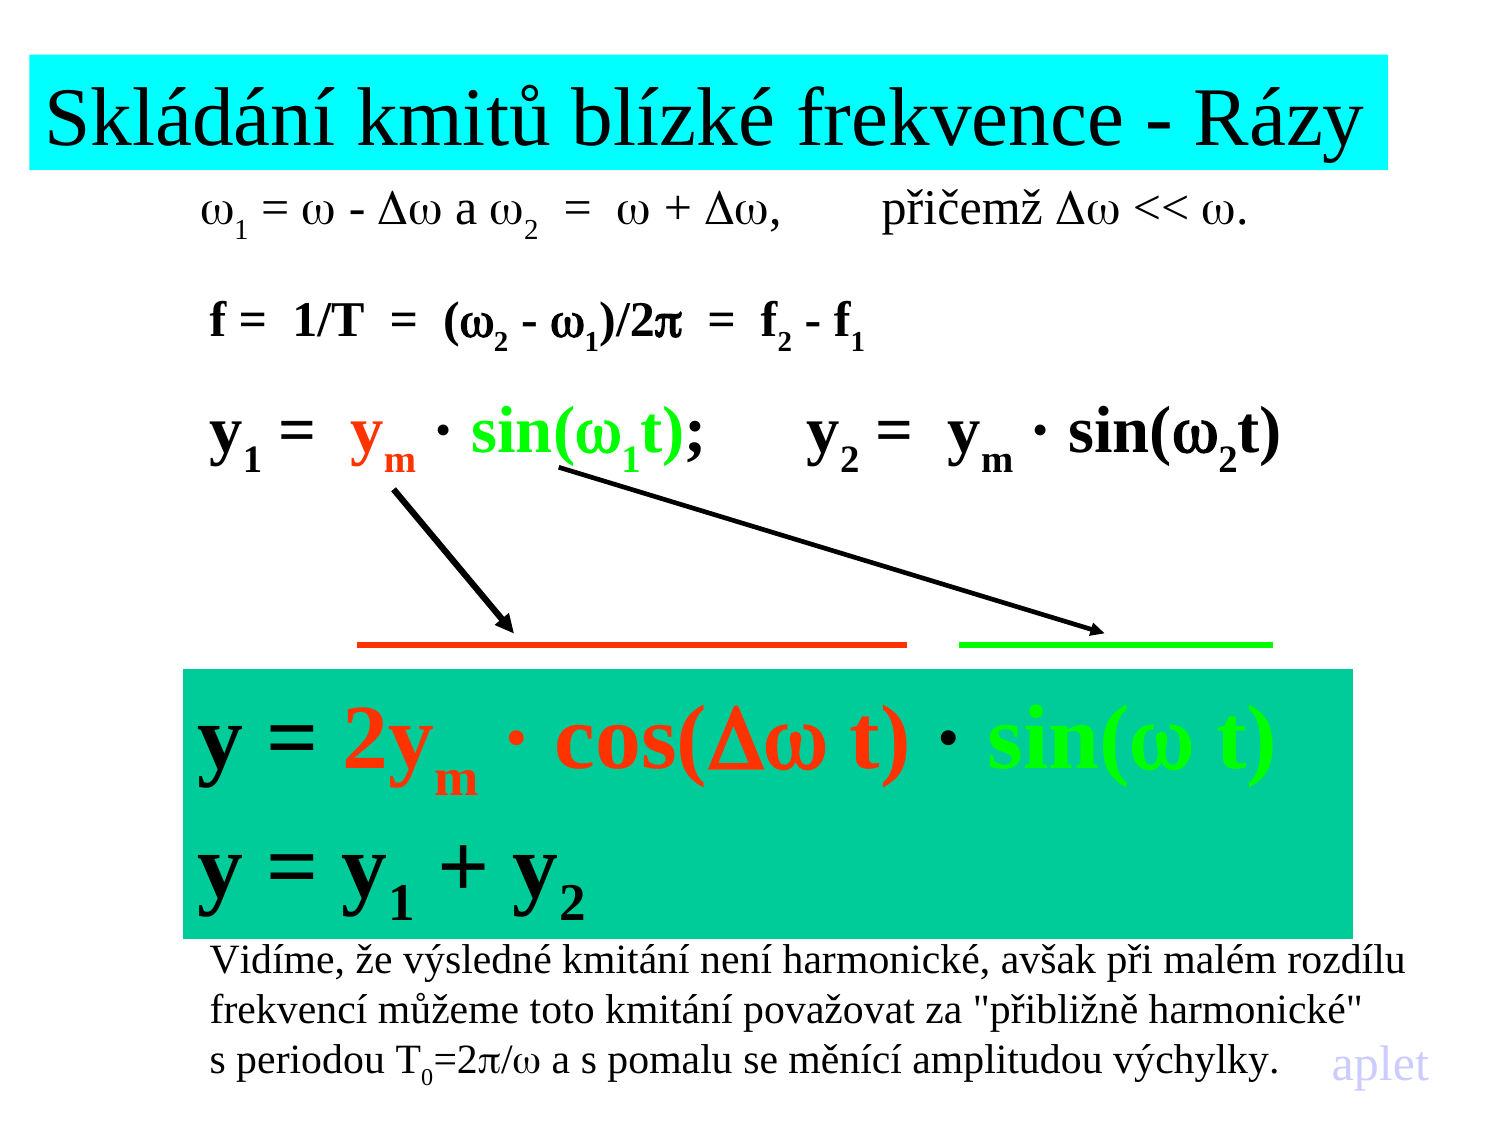

Skládání kmitů blízké frekvence - Rázy
1 =  -  a 2  =   + , přičemž  << .
| f =  1/T  =  (2 - 1)/2  =  f2 - f1 |
| --- |
| y1 =  ym · sin(1t); | y2 =  ym · sin(2t) |
| --- | --- |
| y = 2ym · cos( t) · sin( t) y = y1 + y2 |
| --- |
Vidíme, že výsledné kmitání není harmonické, avšak při malém rozdílu frekvencí můžeme toto kmitání považovat za "přibližně harmonické"
s periodou T0=2/ a s pomalu se měnící amplitudou výchylky.
aplet